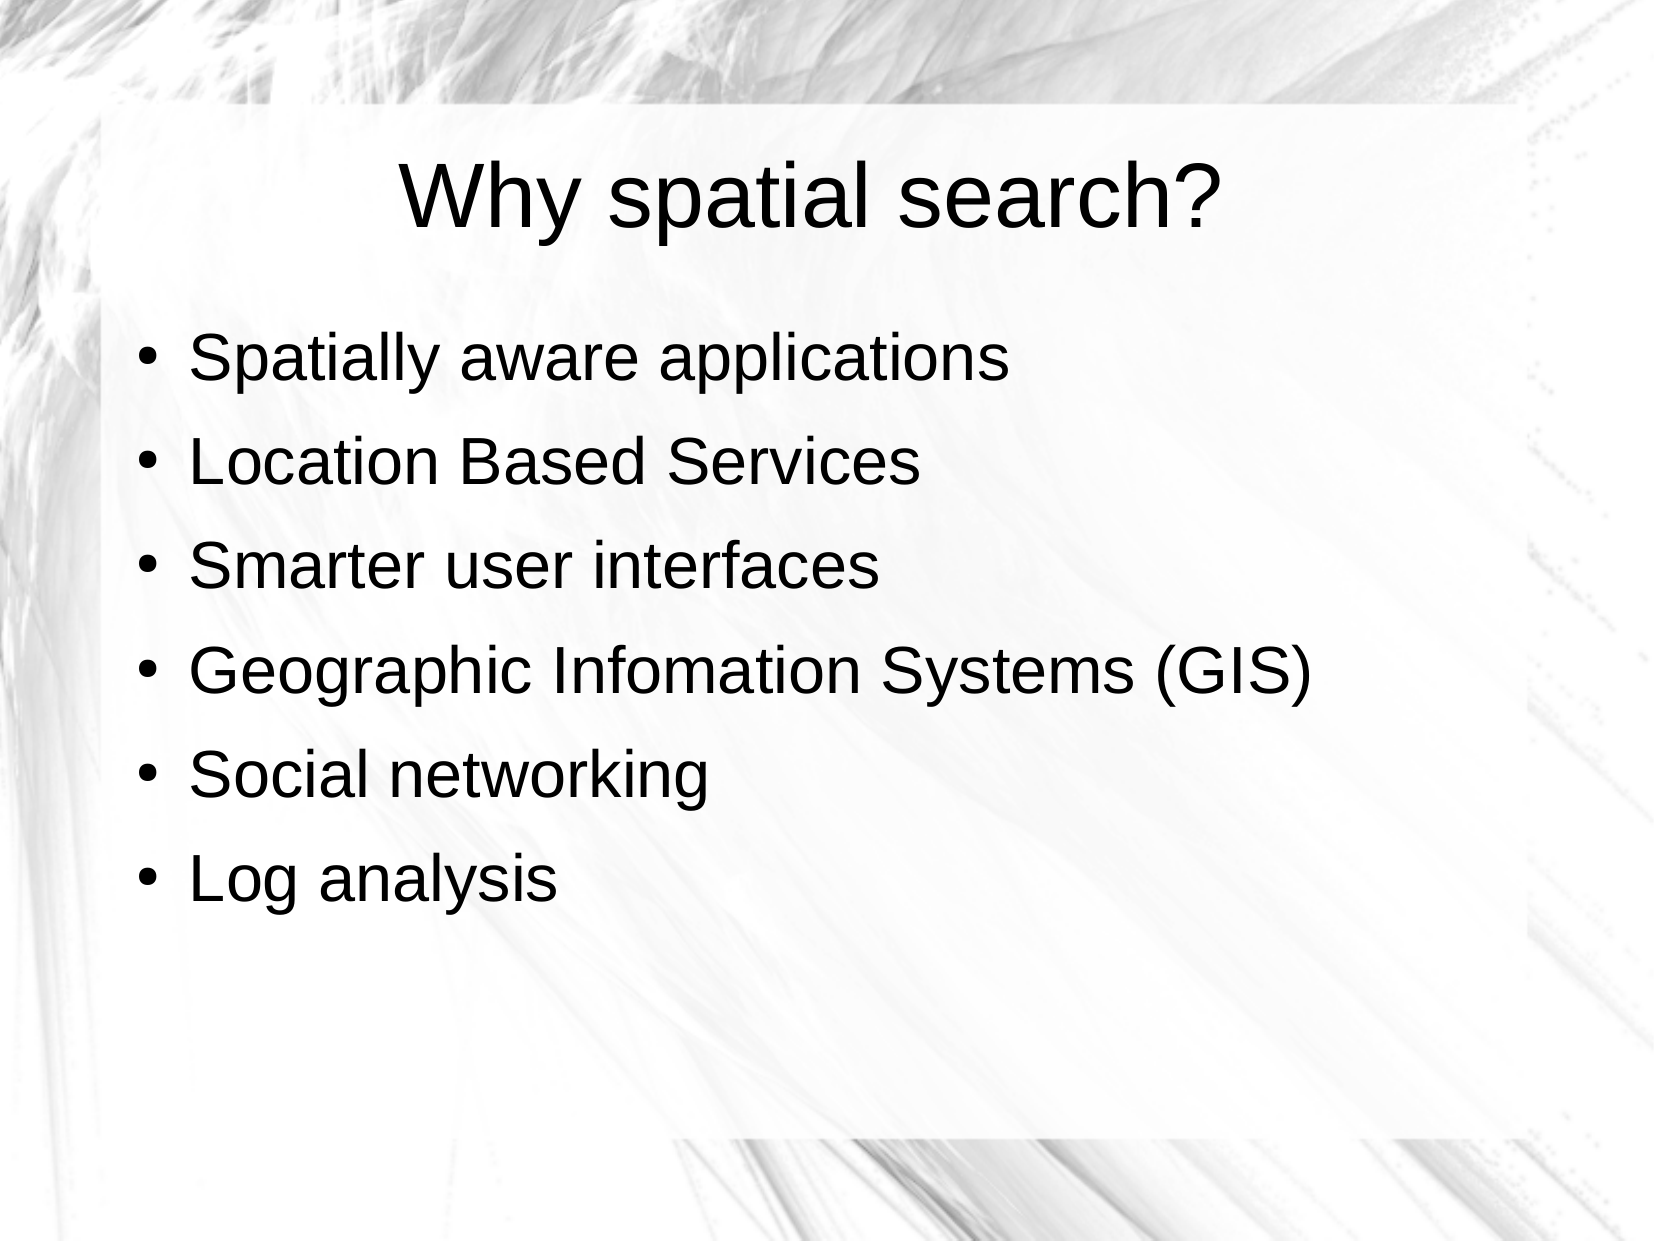

# Why spatial search?
Spatially aware applications
Location Based Services
Smarter user interfaces
Geographic Infomation Systems (GIS)
Social networking
Log analysis